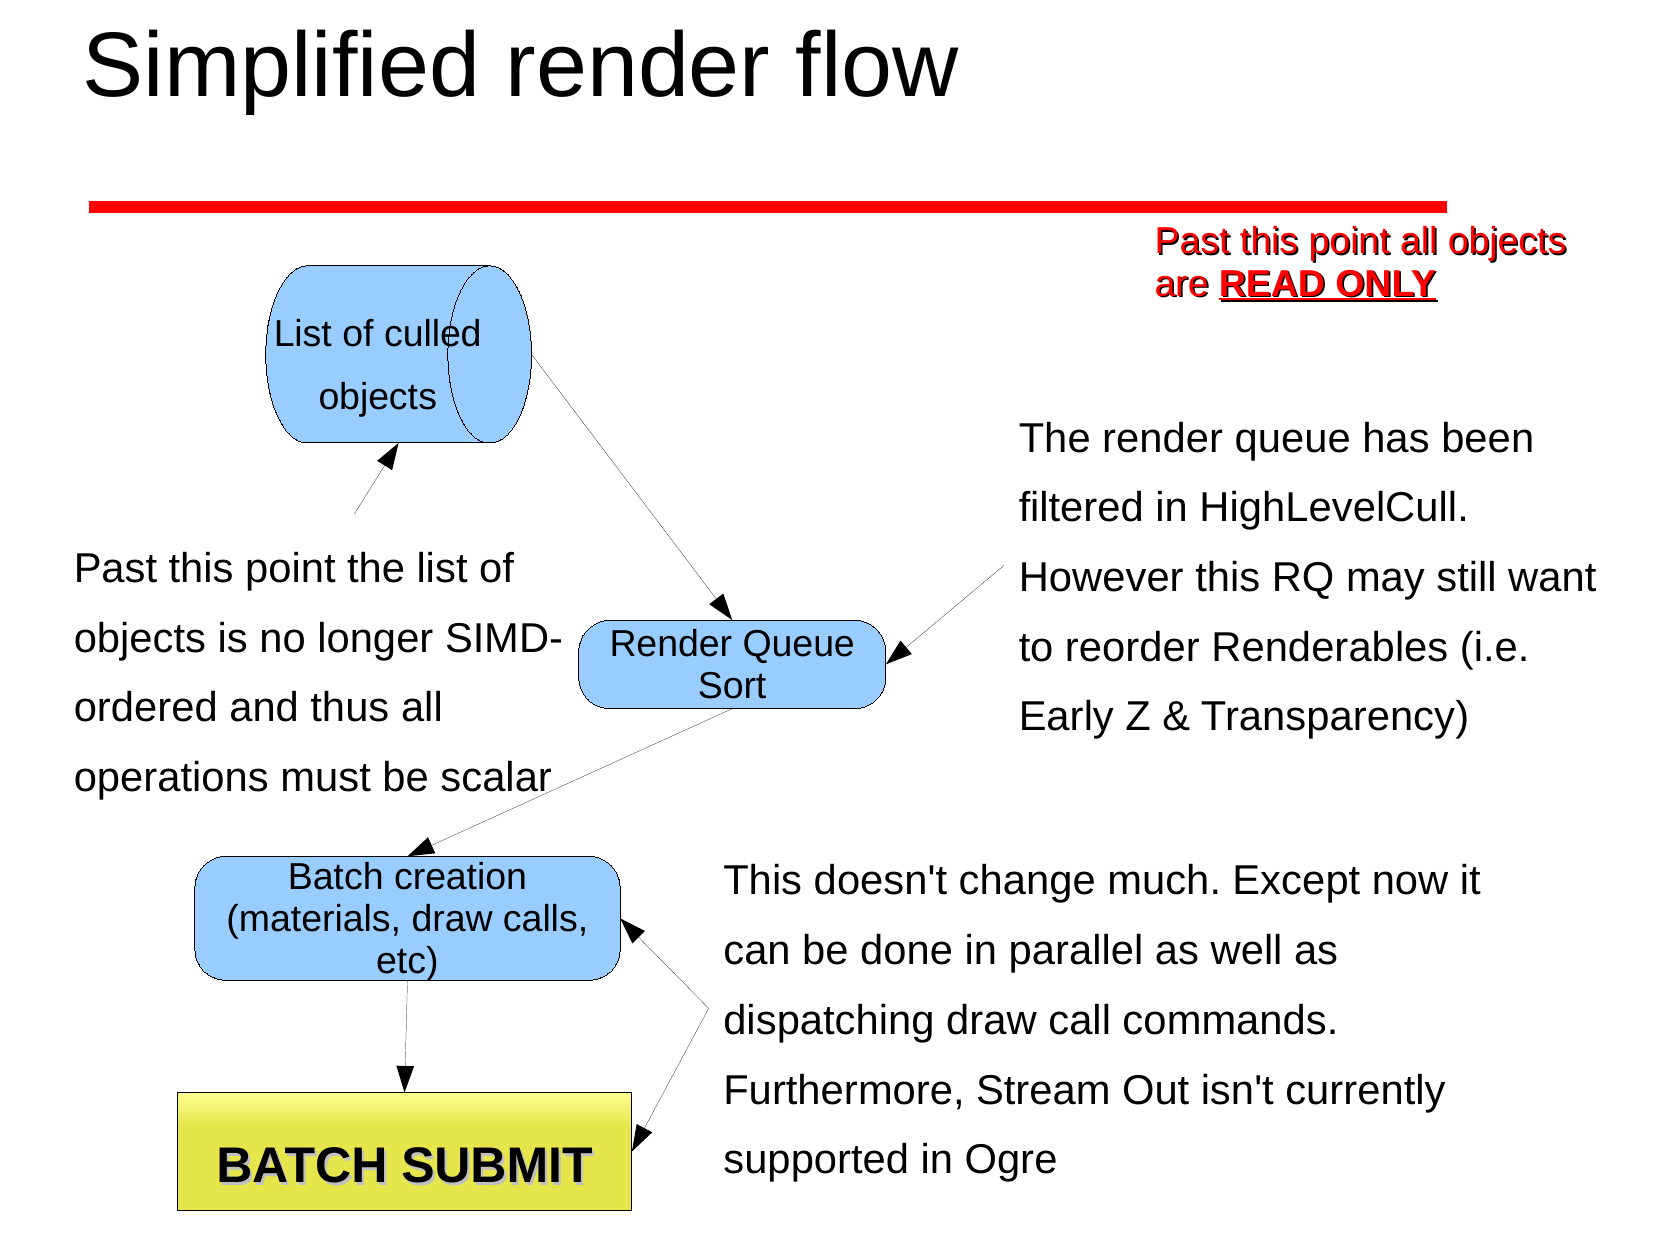

# Simplified render flow
Past this point all objects are READ ONLY
List of culled
objects
The render queue has been filtered in HighLevelCull.
However this RQ may still want to reorder Renderables (i.e. Early Z & Transparency)
Past this point the list of objects is no longer SIMD-ordered and thus all operations must be scalar
Render Queue Sort
This doesn't change much. Except now it can be done in parallel as well as dispatching draw call commands.
Furthermore, Stream Out isn't currently supported in Ogre
Batch creation (materials, draw calls, etc)
BATCH SUBMIT